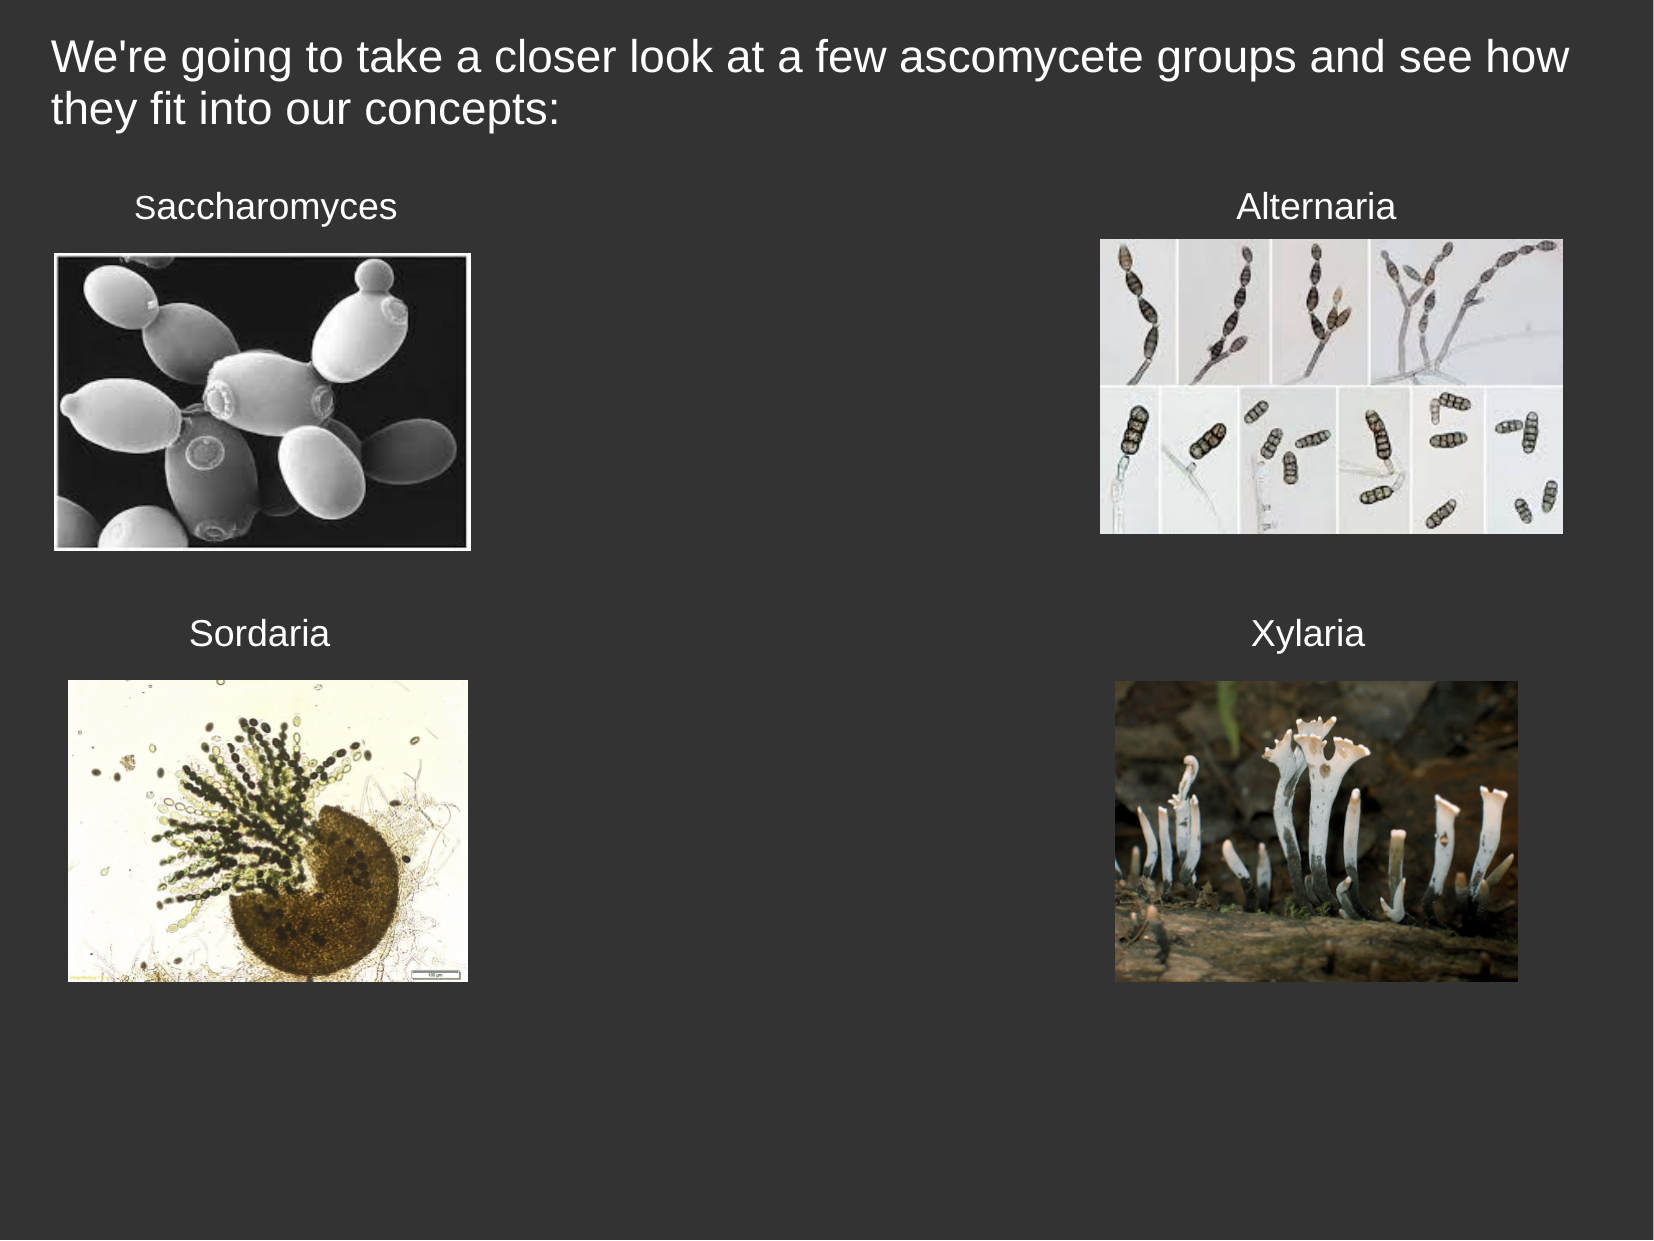

We're going to take a closer look at a few ascomycete groups and see how they fit into our concepts:
 Saccharomyces											 Alternaria
	 Sordaria													Xylaria